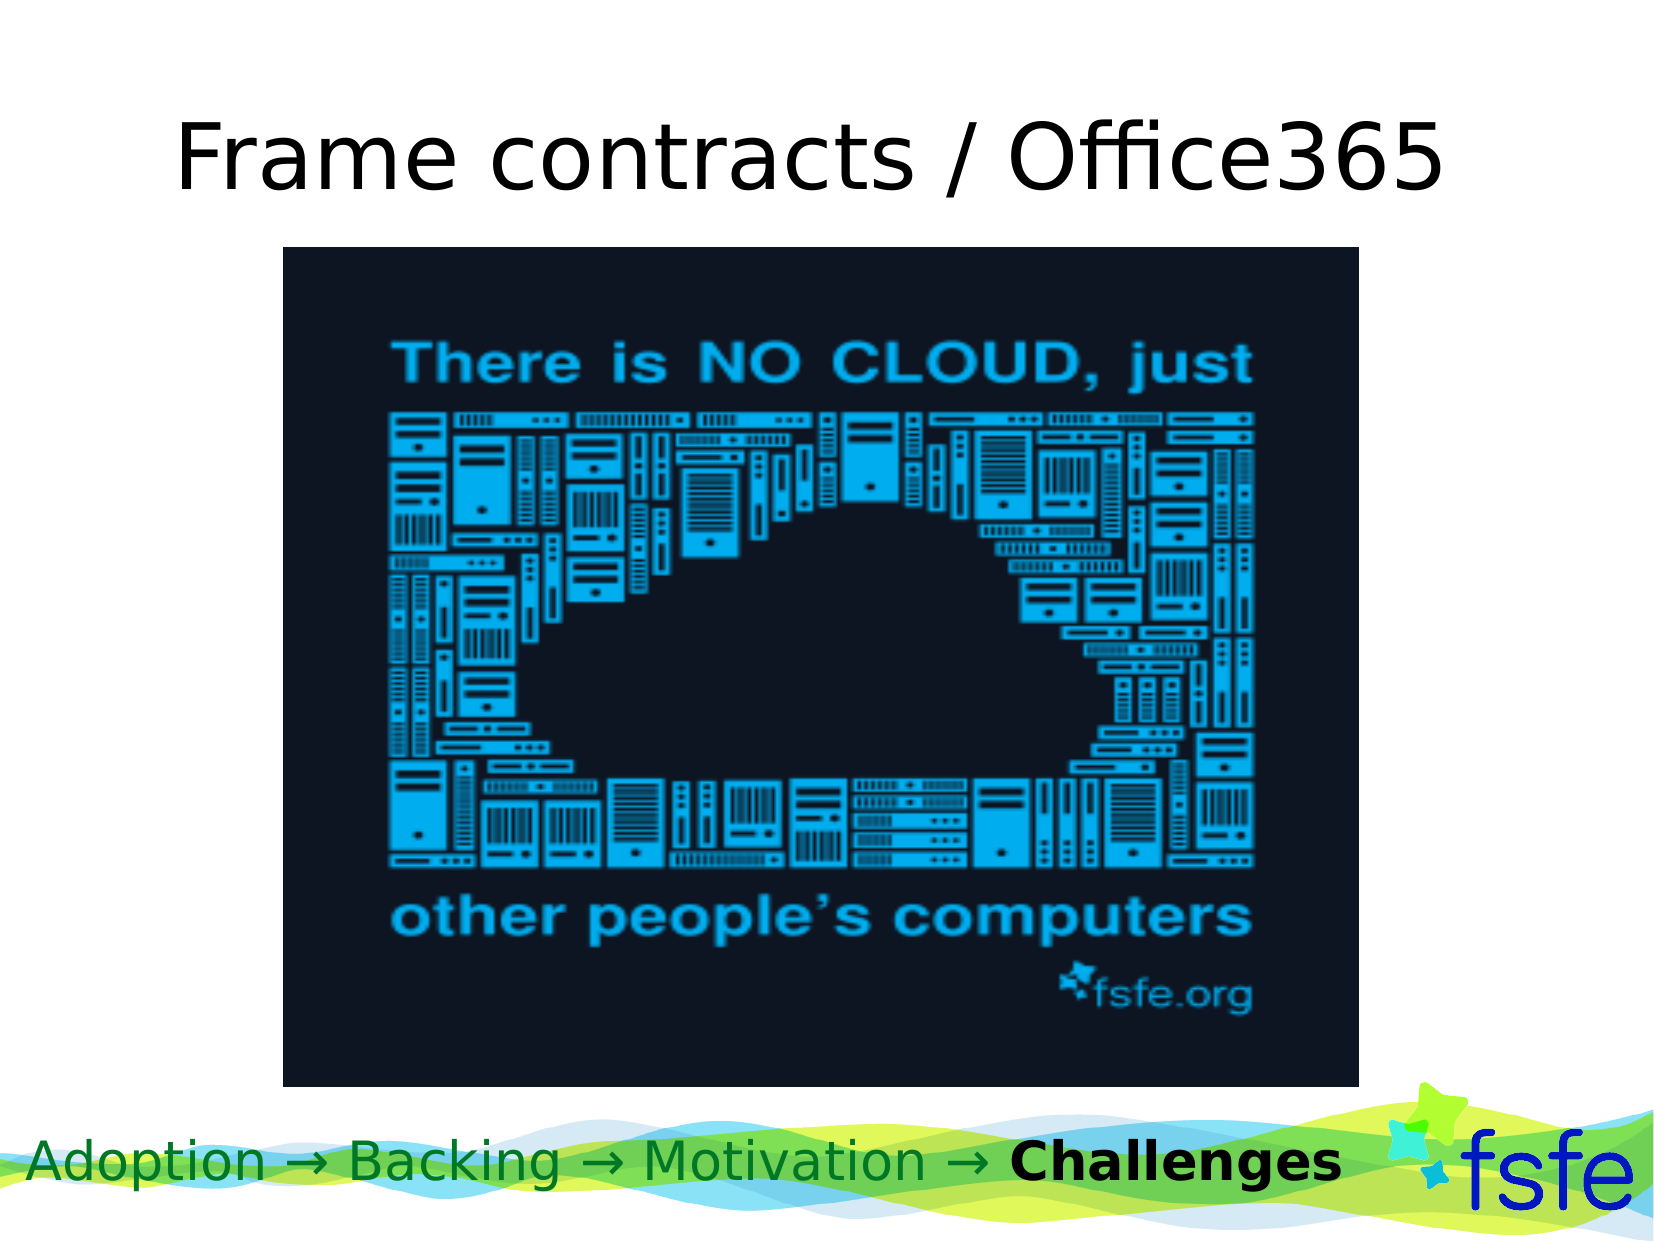

Frame contracts / Office365
# Adoption → Backing → Motivation → Challenges